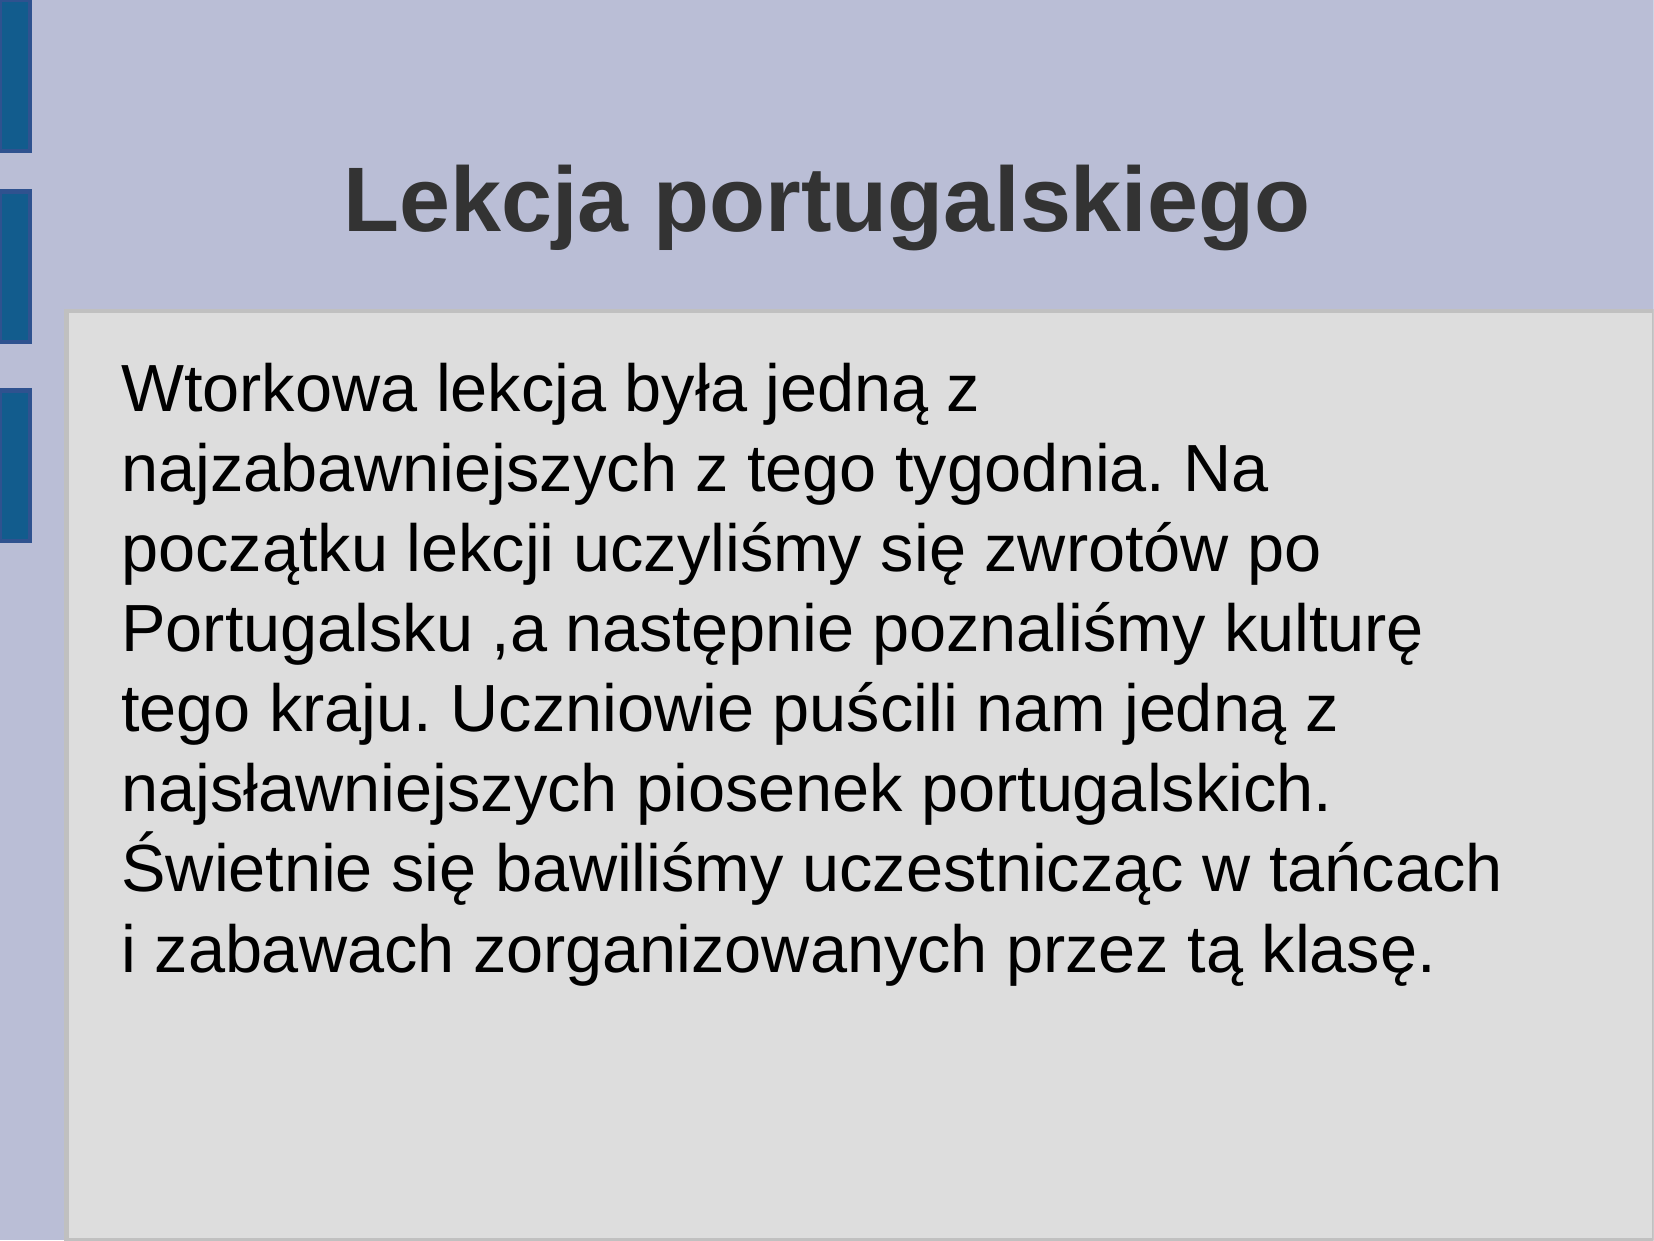

# Lekcja portugalskiego
Wtorkowa lekcja była jedną z najzabawniejszych z tego tygodnia. Na początku lekcji uczyliśmy się zwrotów po Portugalsku ,a następnie poznaliśmy kulturę tego kraju. Uczniowie puścili nam jedną z najsławniejszych piosenek portugalskich. Świetnie się bawiliśmy uczestnicząc w tańcach i zabawach zorganizowanych przez tą klasę.